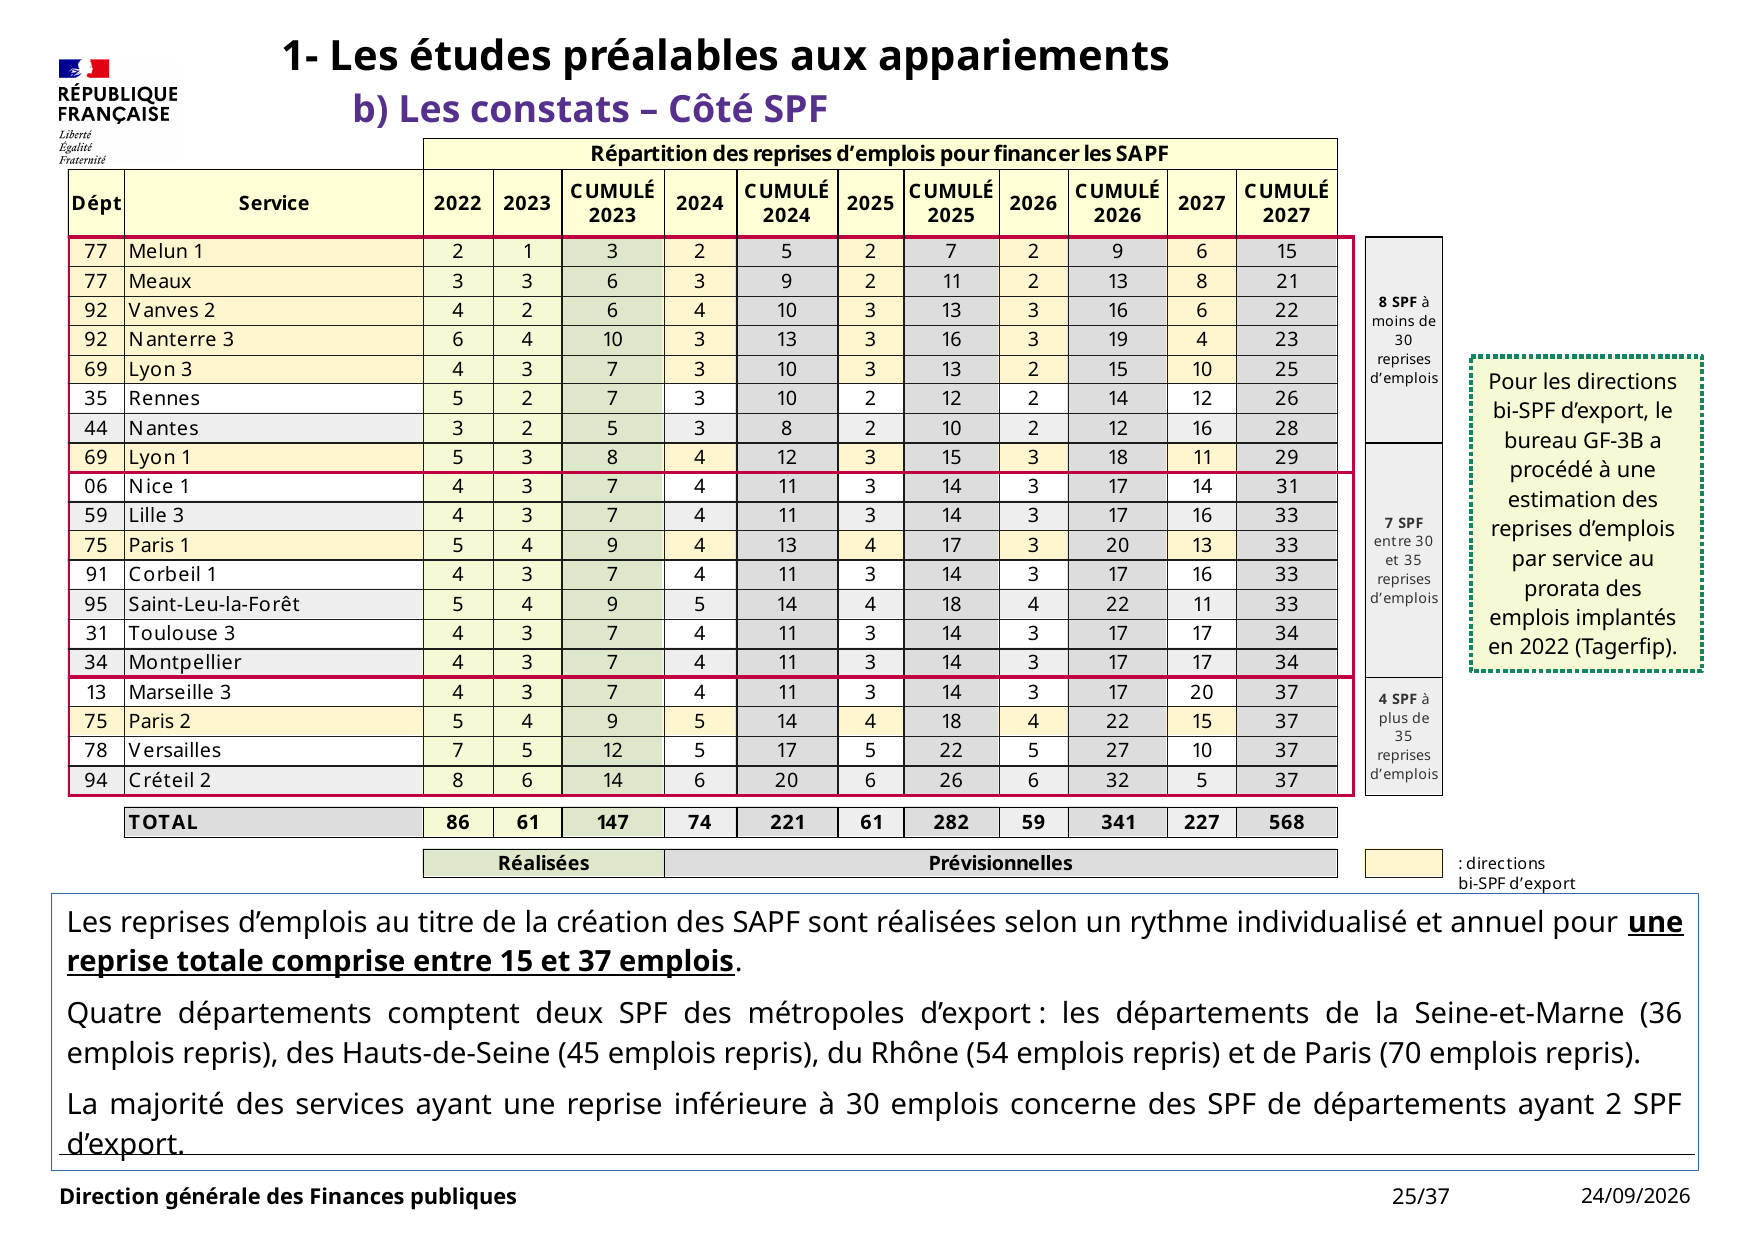

1- Les études préalables aux appariements
b) Les constats – Côté SPF
Pour les directions bi-SPF d’export, le bureau GF-3B a procédé à une estimation des reprises d’emplois par service au prorata des emplois implantés en 2022 (Tagerfip).
Les reprises d’emplois au titre de la création des SAPF sont réalisées selon un rythme individualisé et annuel pour une reprise totale comprise entre 15 et 37 emplois.
Quatre départements comptent deux SPF des métropoles d’export : les départements de la Seine-et-Marne (36 emplois repris), des Hauts-de-Seine (45 emplois repris), du Rhône (54 emplois repris) et de Paris (70 emplois repris).
La majorité des services ayant une reprise inférieure à 30 emplois concerne des SPF de départements ayant 2 SPF d’export.